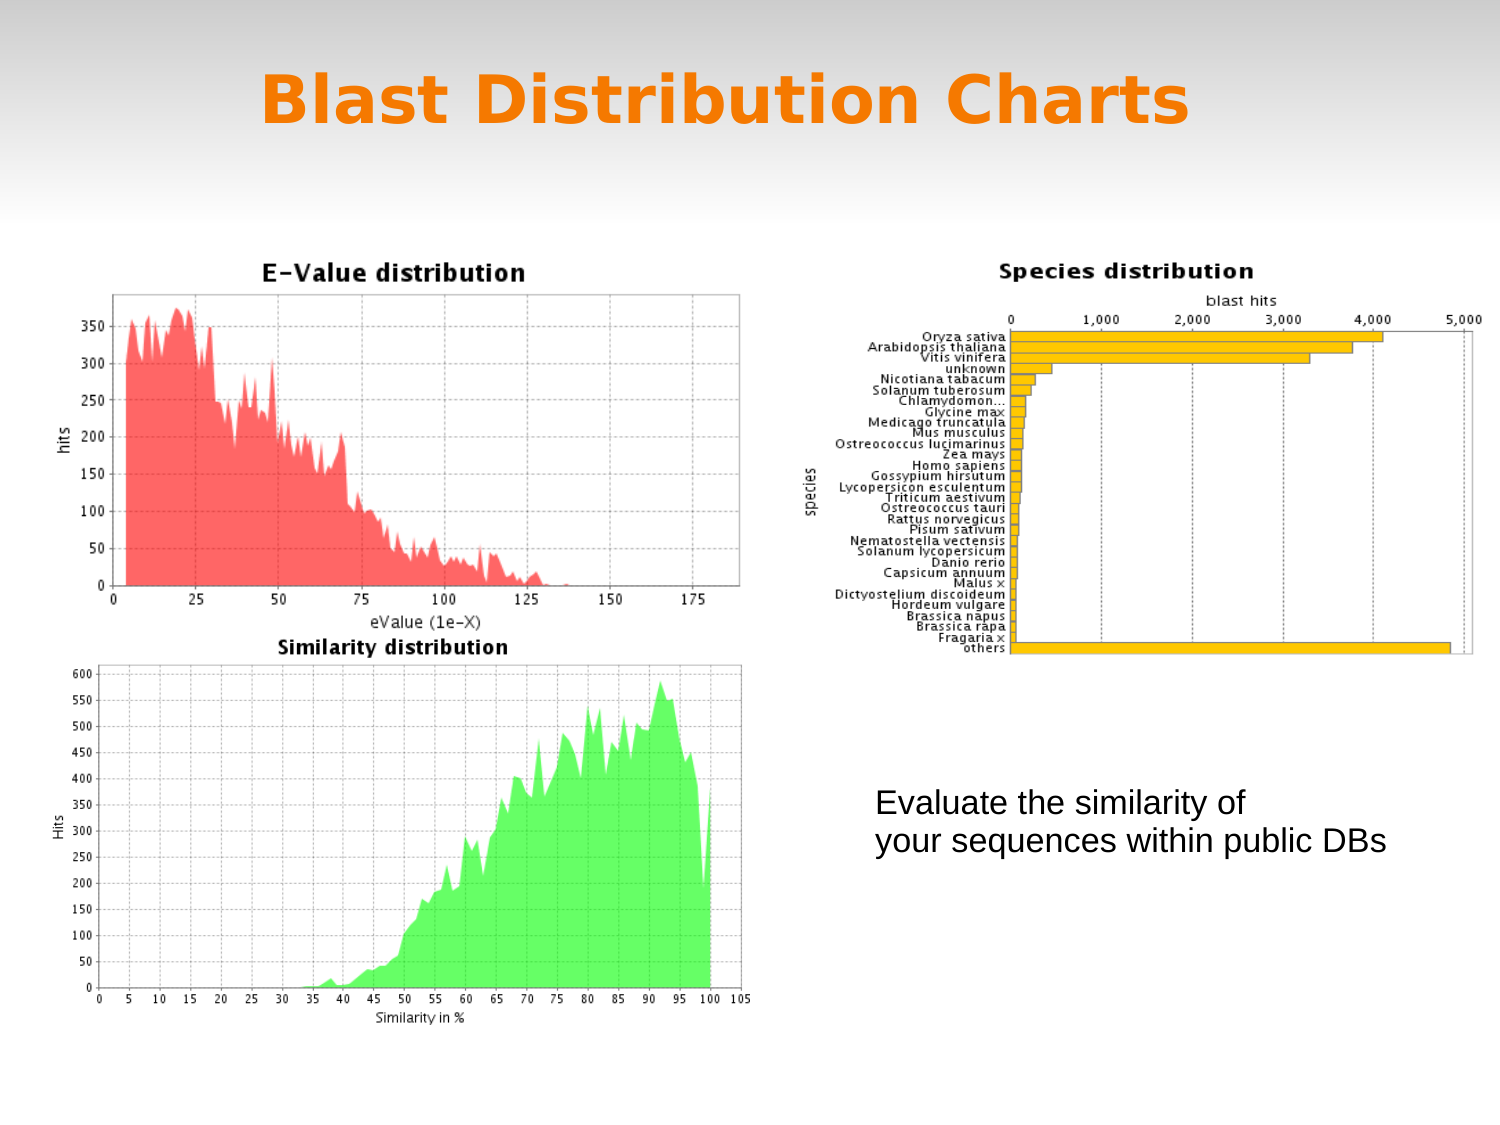

# Blast Distribution Charts
Evaluate the similarity of
your sequences within public DBs